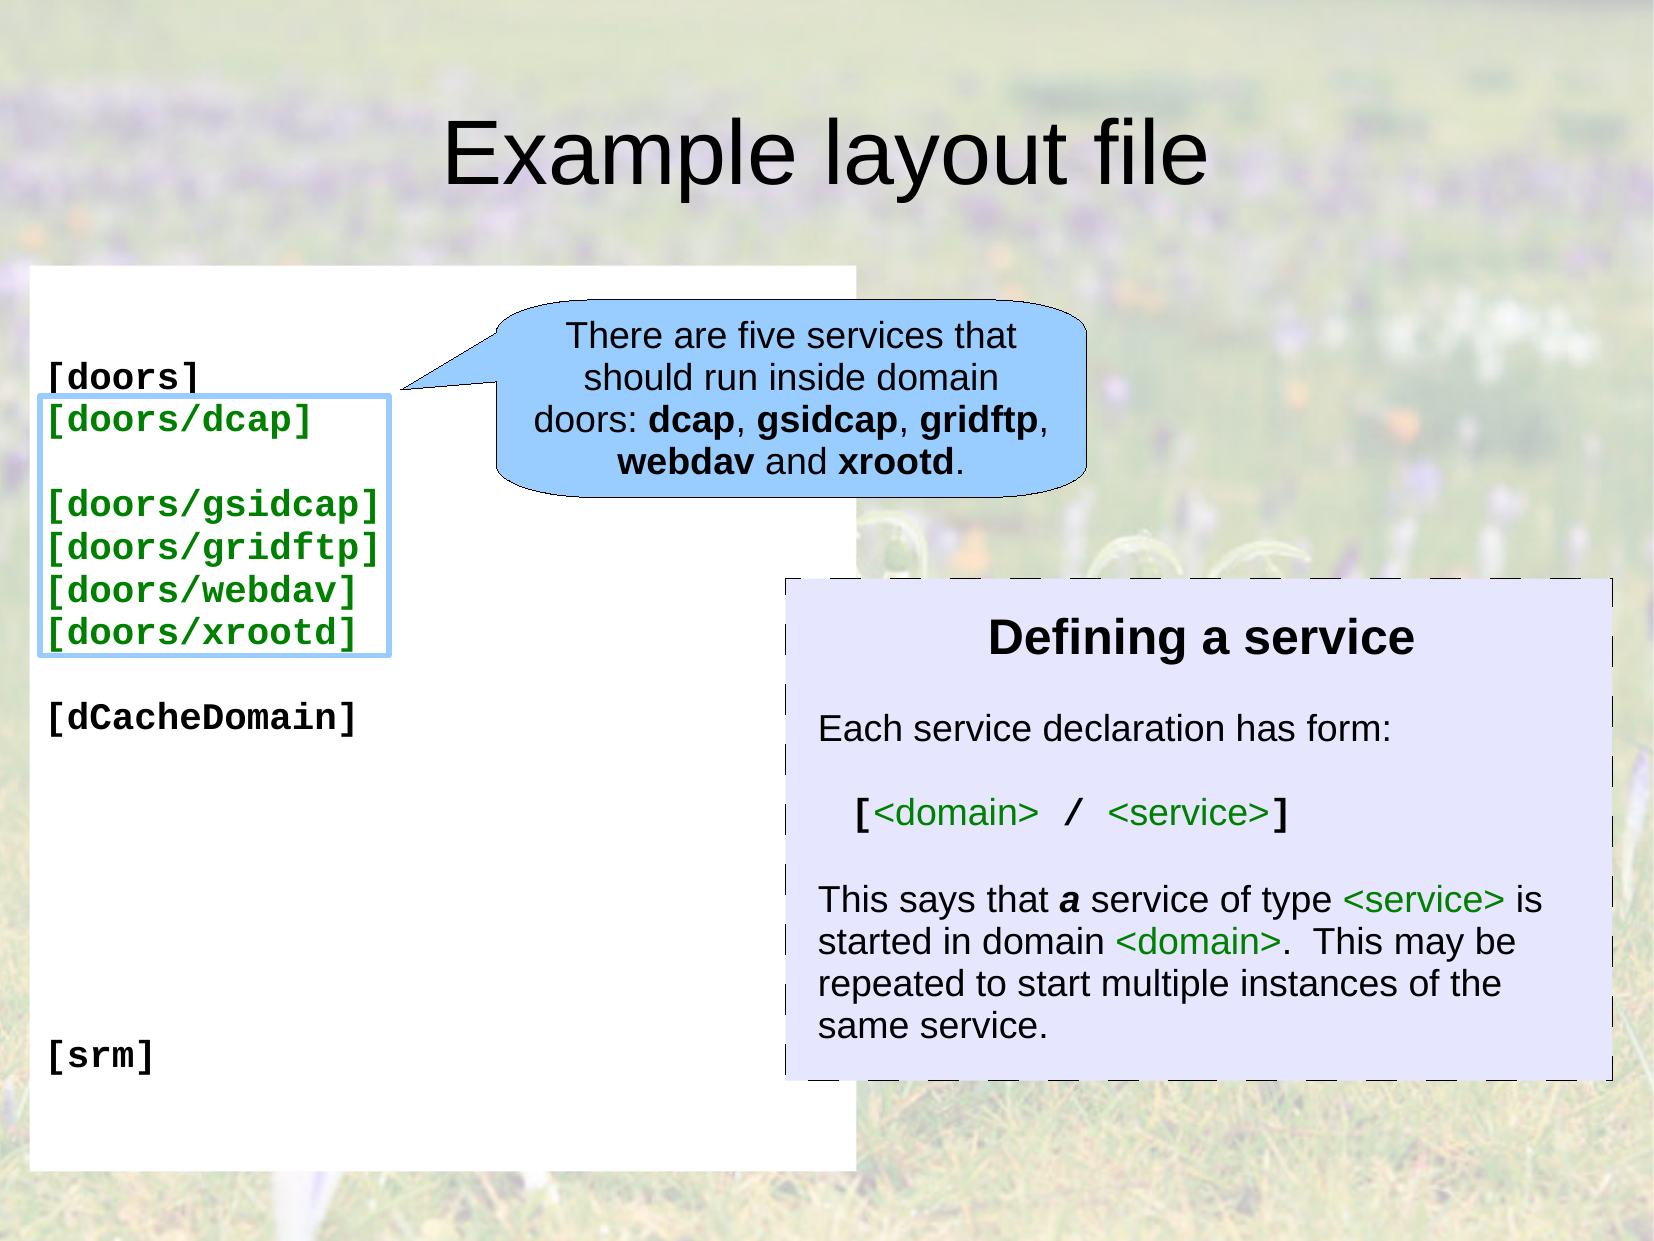

# Example layout file
[doors]
[doors/dcap]
[doors/gsidcap]
[doors/gridftp]
[doors/webdav]
[doors/xrootd]
[dCacheDomain]
[srm]
There are five services that should run inside domain doors: dcap, gsidcap, gridftp, webdav and xrootd.
Defining a service
Each service declaration has form:
 [<domain> / <service>]
This says that a service of type <service> is started in domain <domain>. This may be repeated to start multiple instances of the same service.